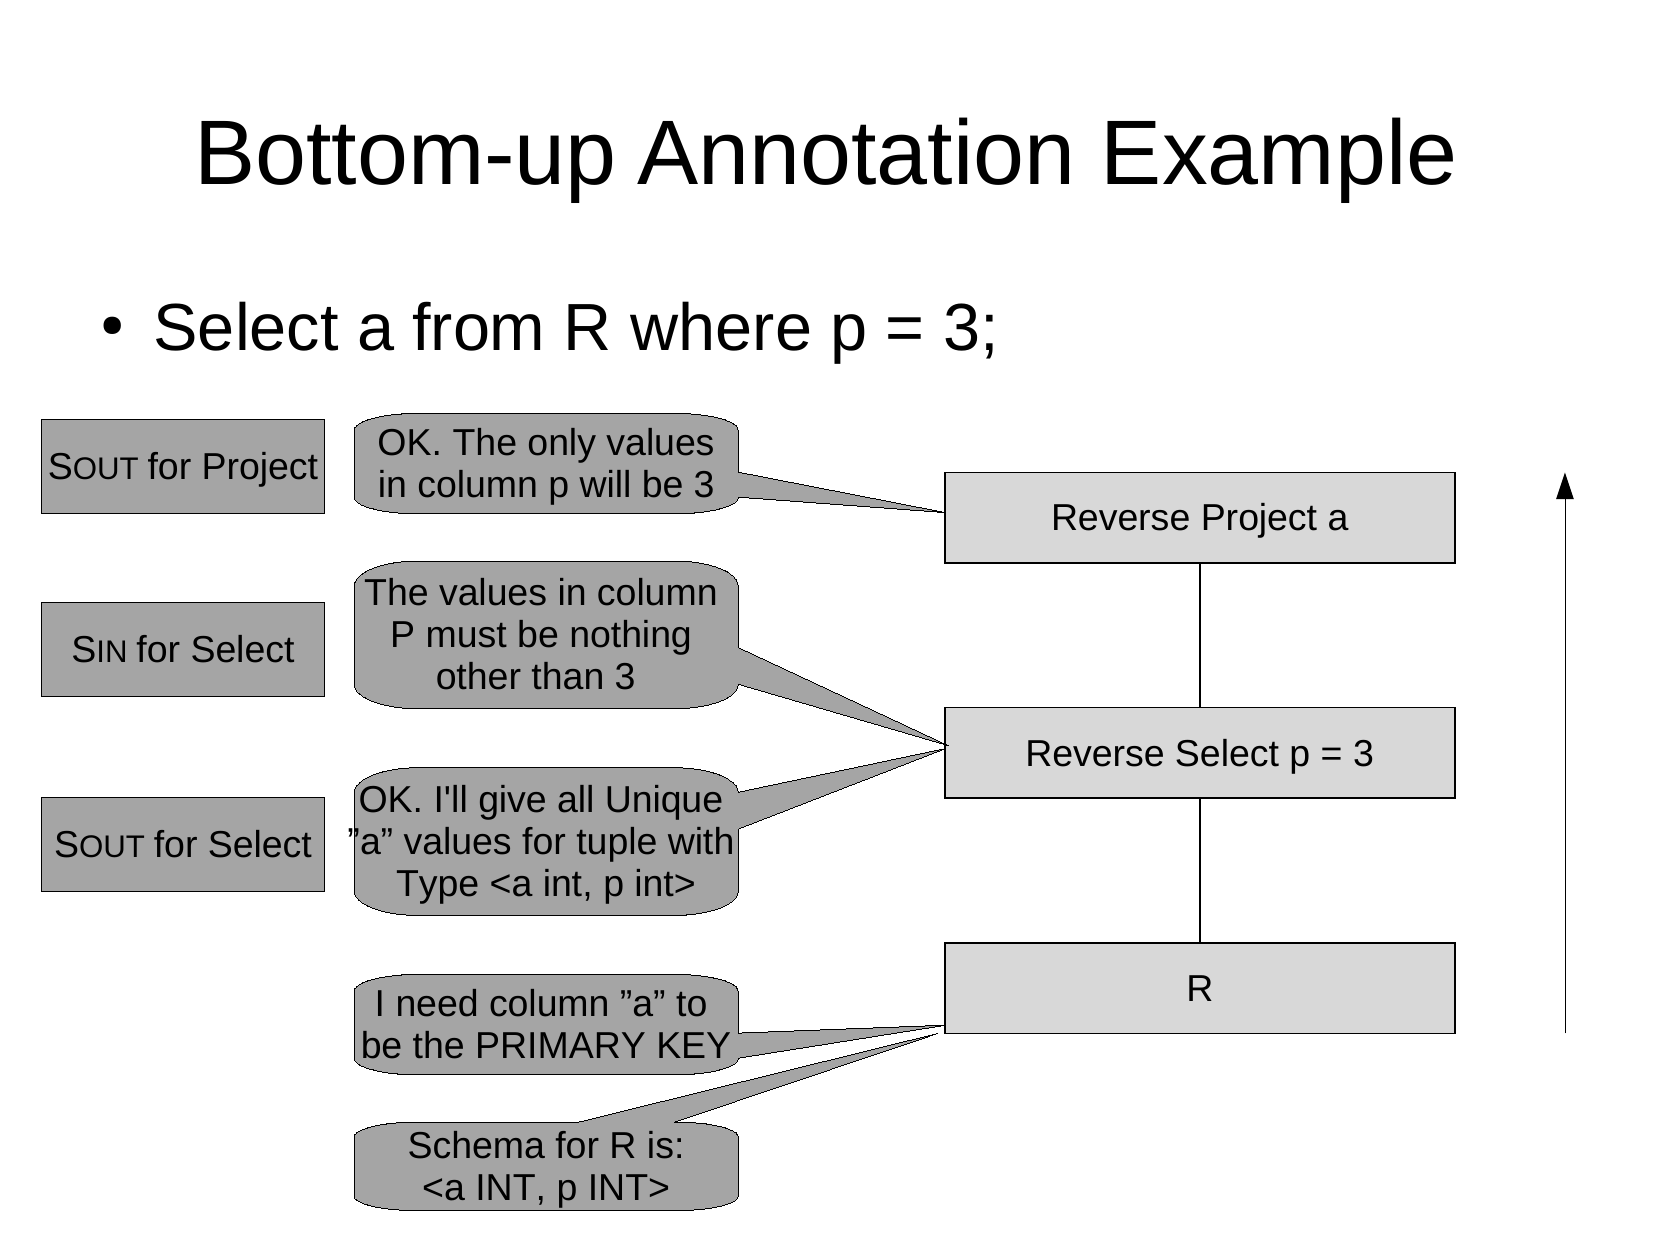

# Bottom-up Annotation Example
Select a from R where p = 3;
OK. The only values
in column p will be 3
SOUT for Project
Reverse Project a
Reverse Select p = 3
R
The values in column
P must be nothing
other than 3
SIN for Select
OK. I'll give all Unique
”a” values for tuple with
Type <a int, p int>
SOUT for Select
I need column ”a” to
be the PRIMARY KEY
Schema for R is:
<a INT, p INT>